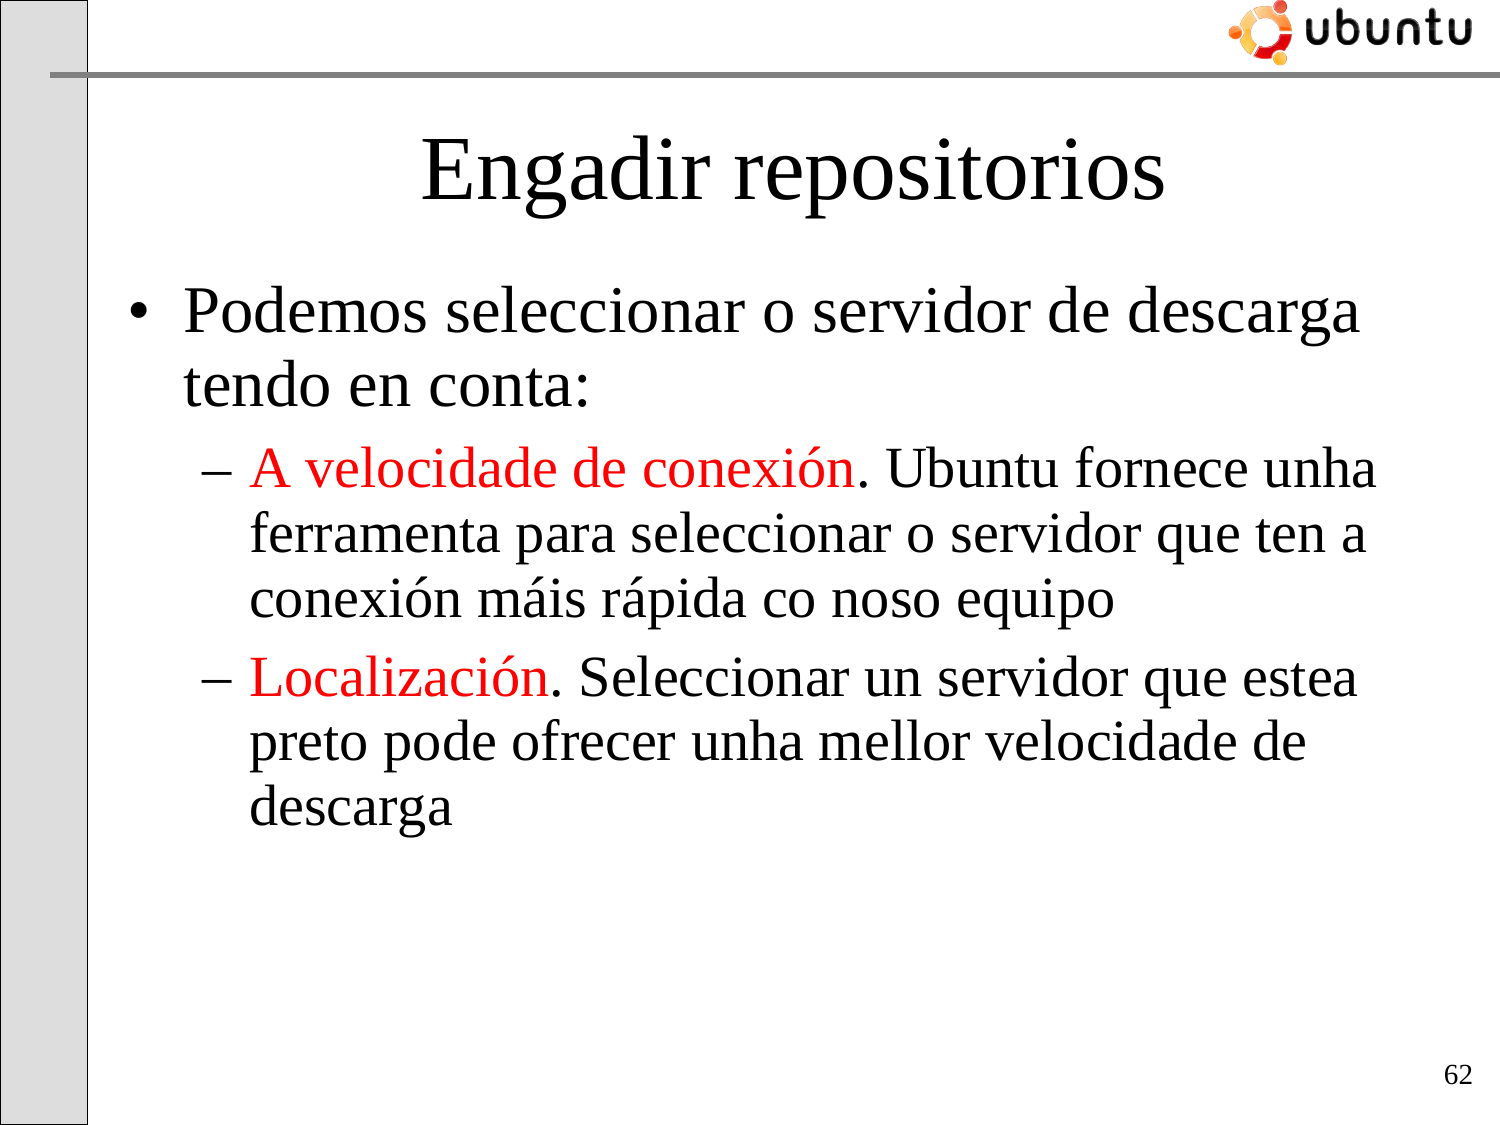

# Engadir repositorios
Podemos seleccionar o servidor de descarga tendo en conta:
A velocidade de conexión. Ubuntu fornece unha ferramenta para seleccionar o servidor que ten a conexión máis rápida co noso equipo
Localización. Seleccionar un servidor que estea preto pode ofrecer unha mellor velocidade de descarga
62